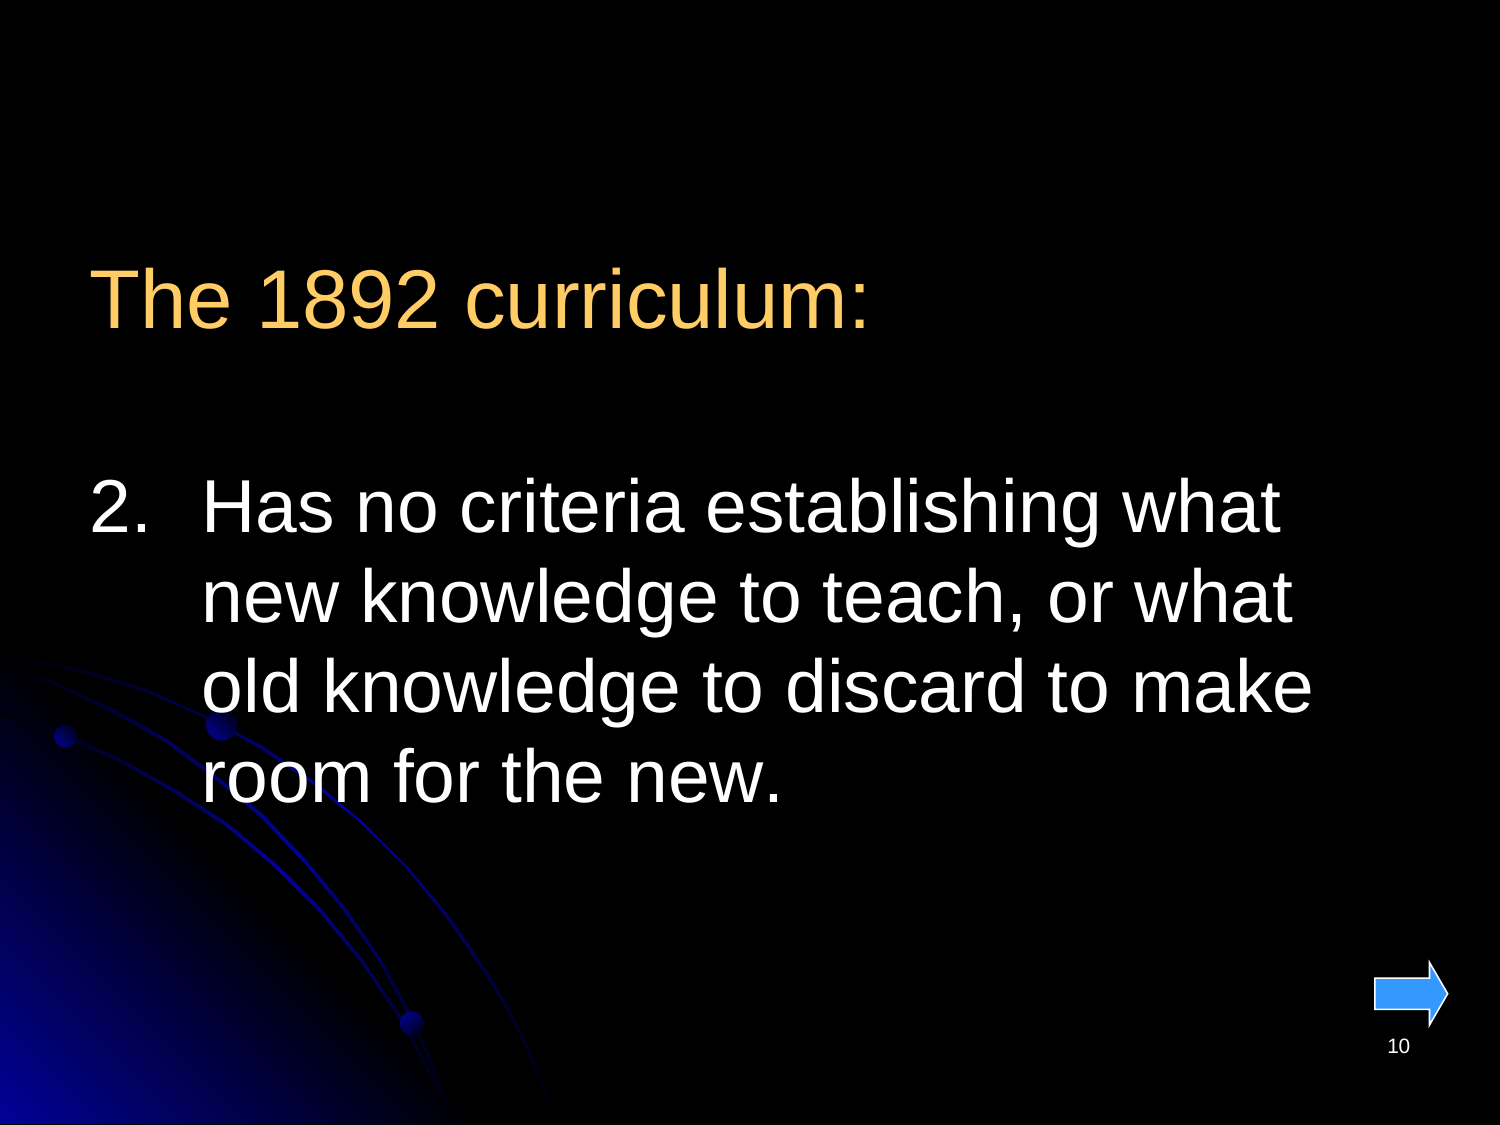

The 1892 curriculum:
2.	Has no criteria establishing what new knowledge to teach, or what old knowledge to discard to make room for the new.
10